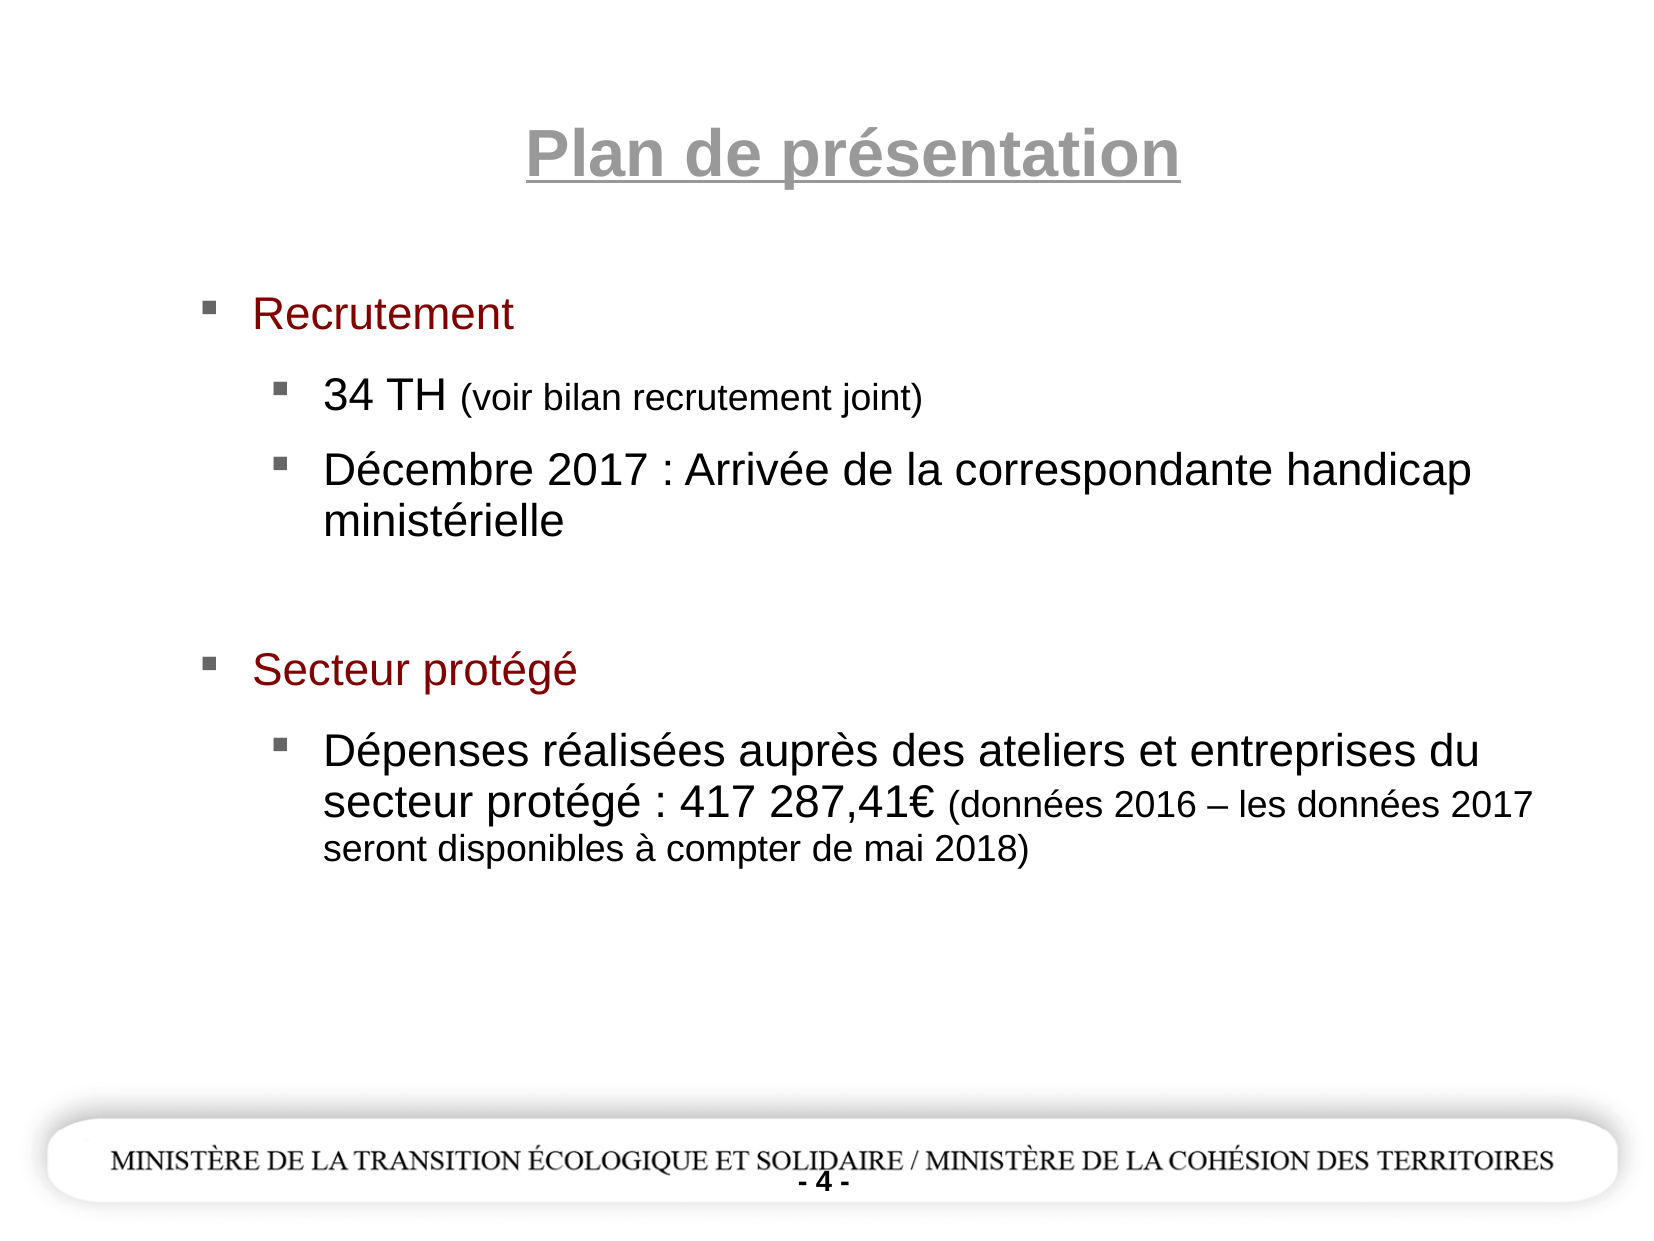

# Plan de présentation
Recrutement
34 TH (voir bilan recrutement joint)
Décembre 2017 : Arrivée de la correspondante handicap ministérielle
Secteur protégé
Dépenses réalisées auprès des ateliers et entreprises du secteur protégé : 417 287,41€ (données 2016 – les données 2017 seront disponibles à compter de mai 2018)